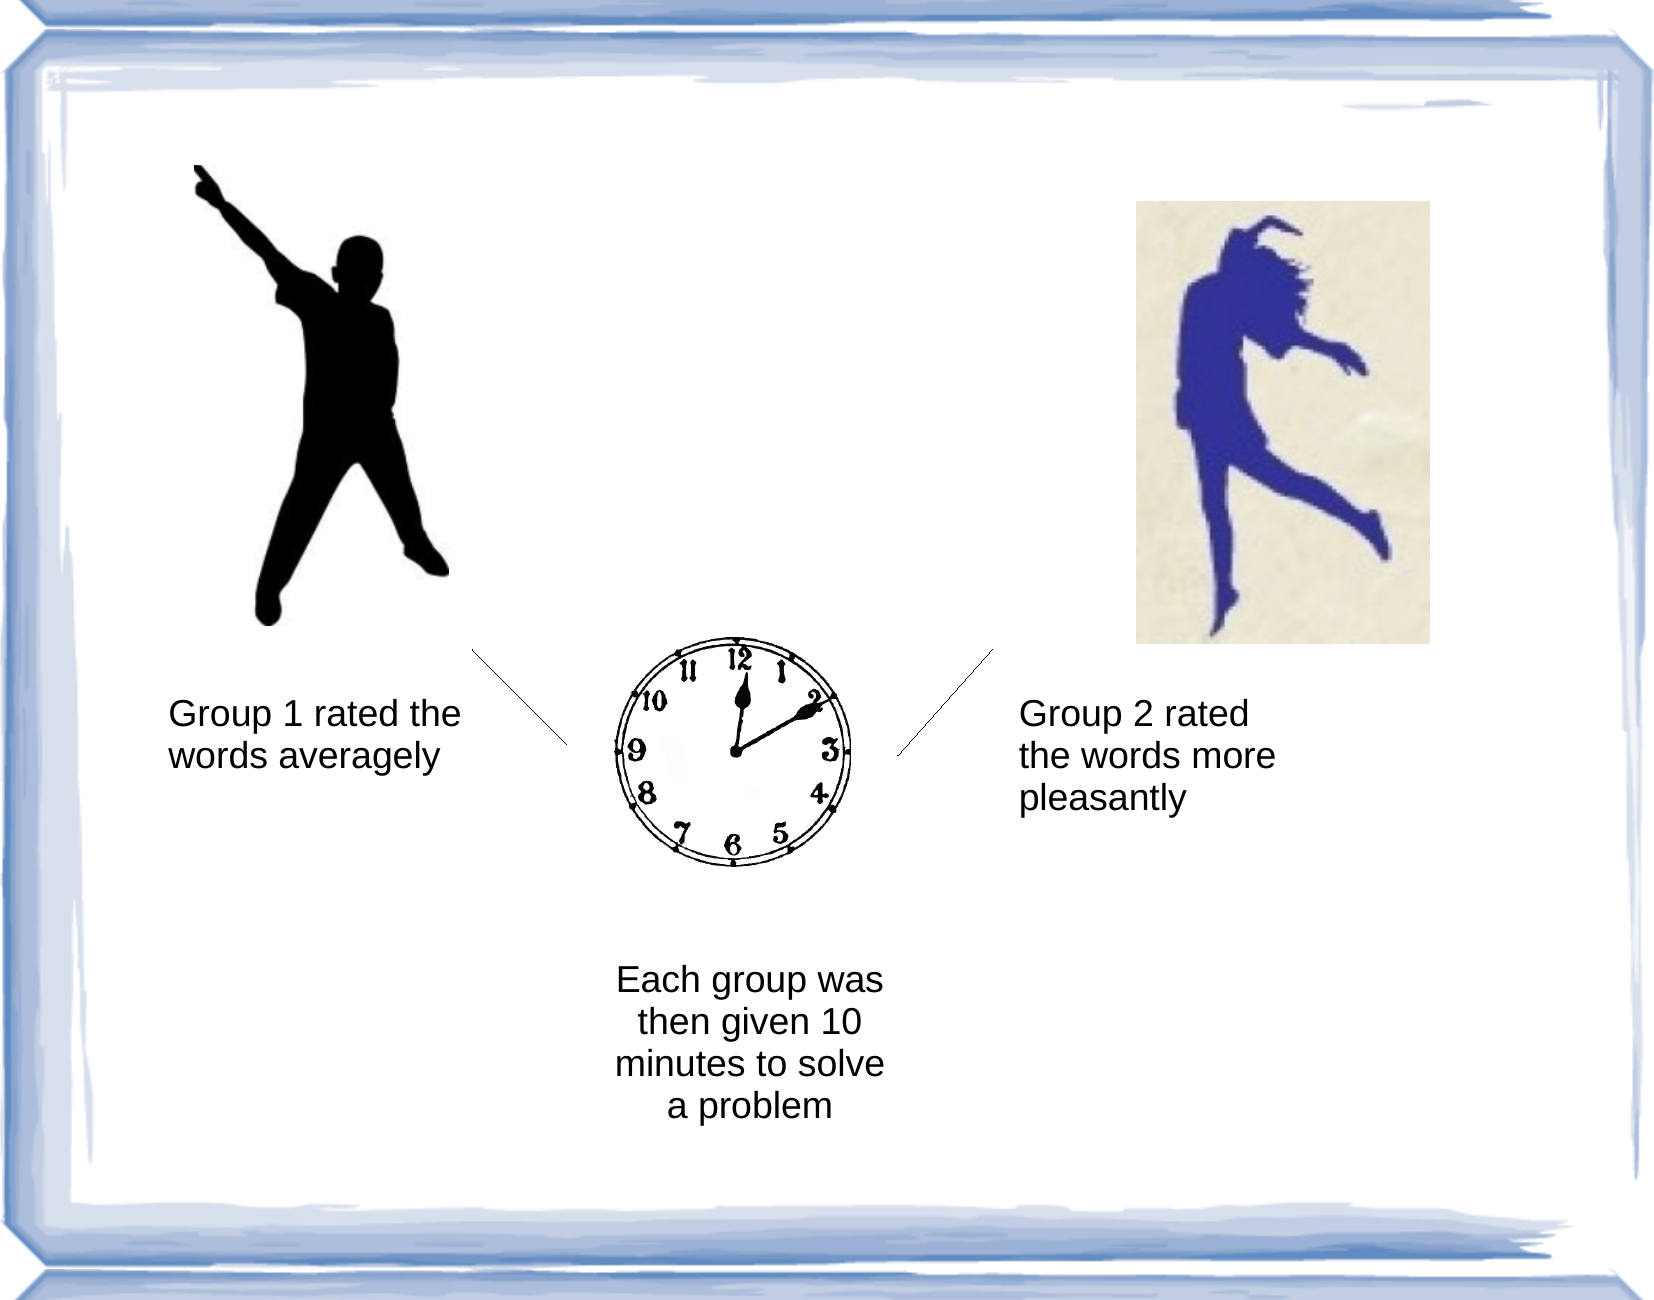

Group 1 rated the words averagely
Group 2 rated the words more pleasantly
Each group was then given 10 minutes to solve a problem